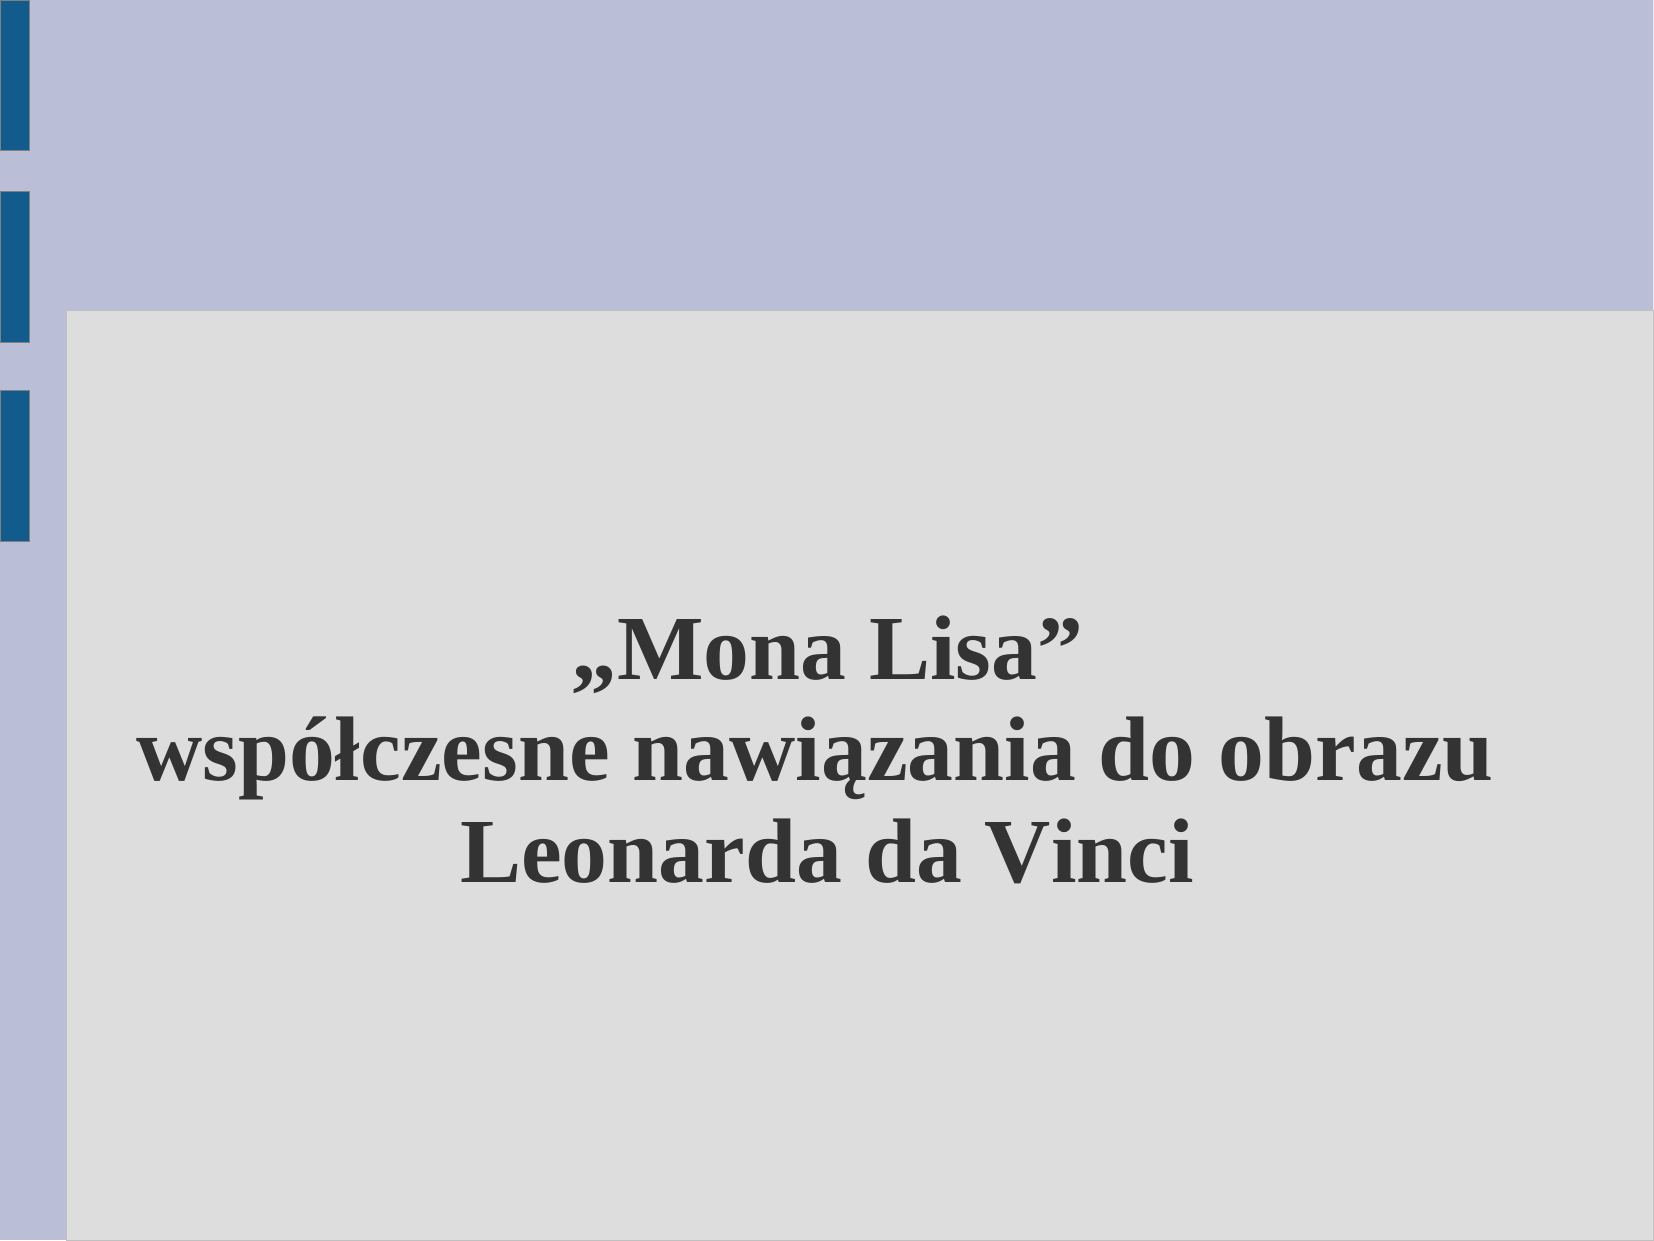

# „Mona Lisa” współczesne nawiązania do obrazu Leonarda da Vinci